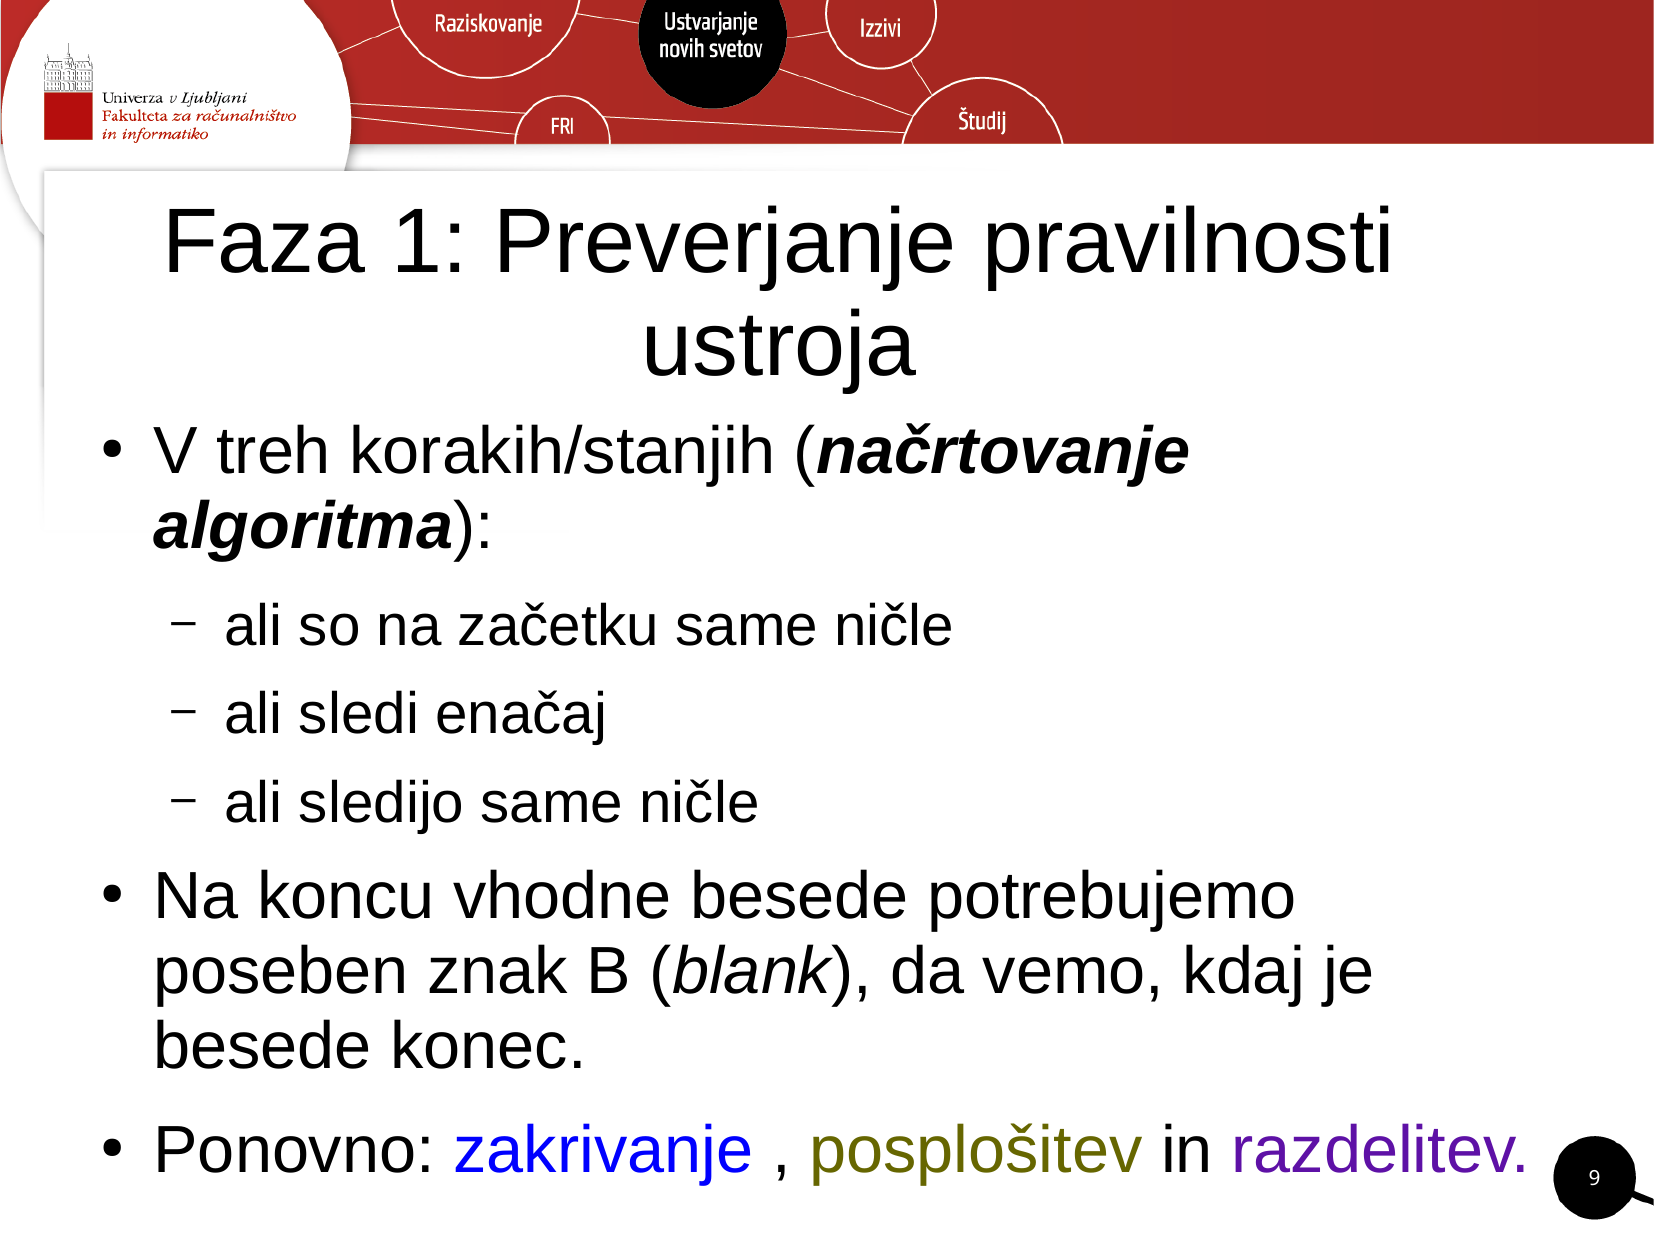

# Faza 1: Preverjanje pravilnosti ustroja
V treh korakih/stanjih (načrtovanje algoritma):
ali so na začetku same ničle
ali sledi enačaj
ali sledijo same ničle
Na koncu vhodne besede potrebujemo poseben znak B (blank), da vemo, kdaj je besede konec.
Ponovno: zakrivanje , posplošitev in razdelitev.